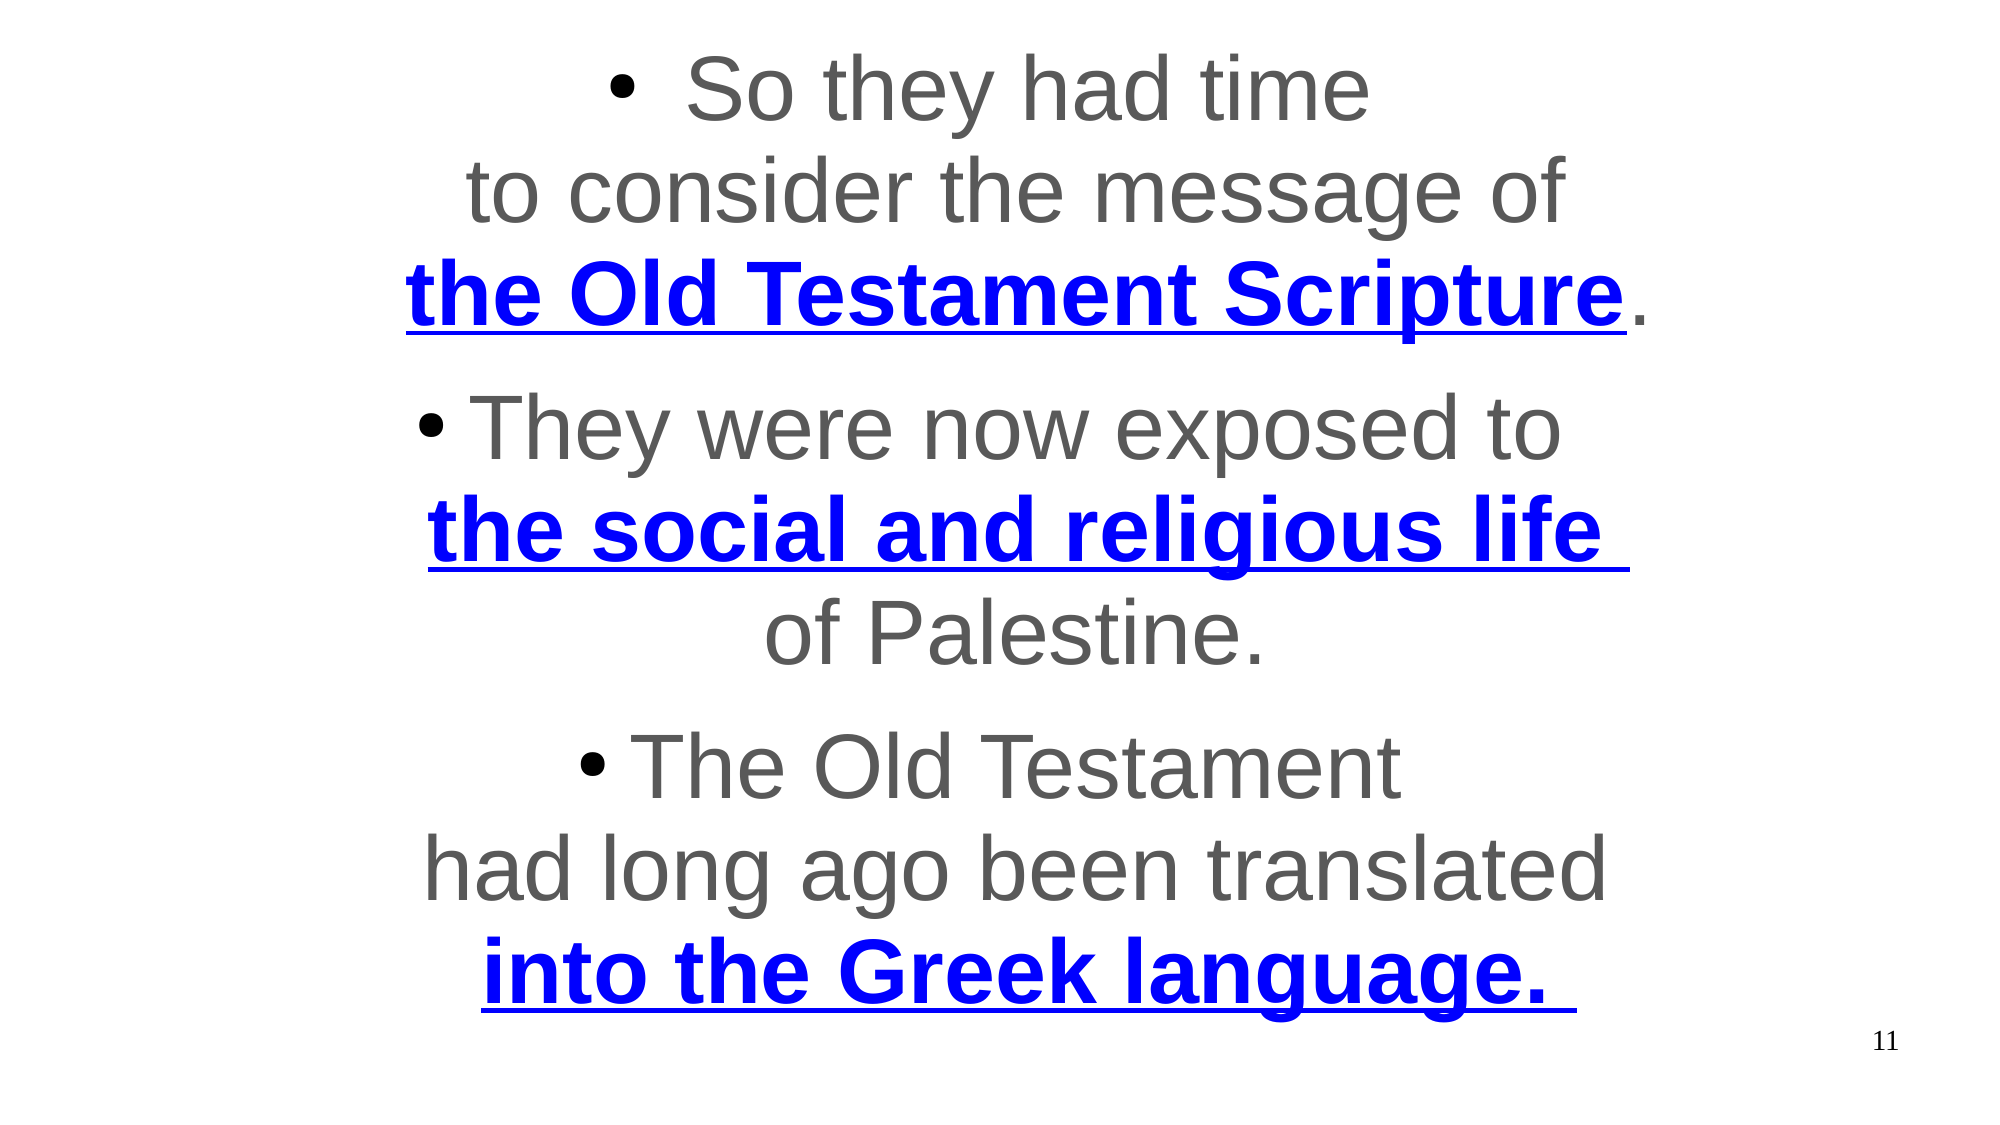

# So they had time to consider the message of the Old Testament Scripture.
They were now exposed to
the social and religious life
of Palestine.
The Old Testament
had long ago been translated
into the Greek language.
11